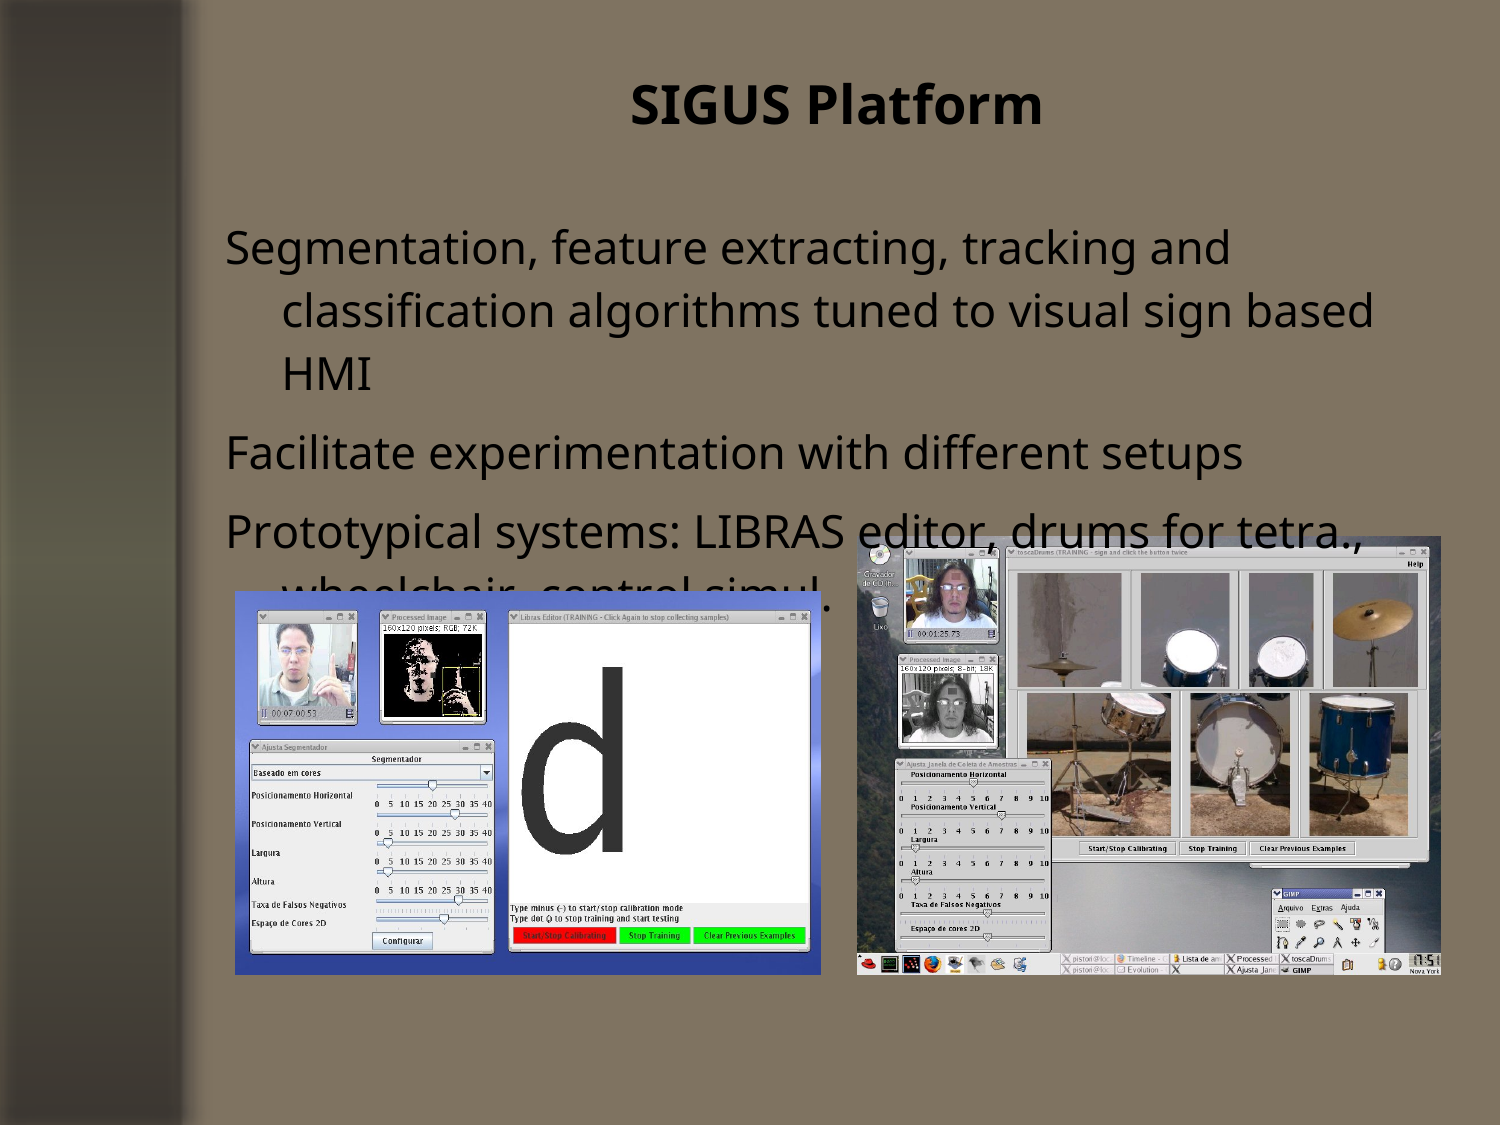

# SIGUS Platform
Segmentation, feature extracting, tracking and classification algorithms tuned to visual sign based HMI
Facilitate experimentation with different setups
Prototypical systems: LIBRAS editor, drums for tetra., wheelchair control simul.